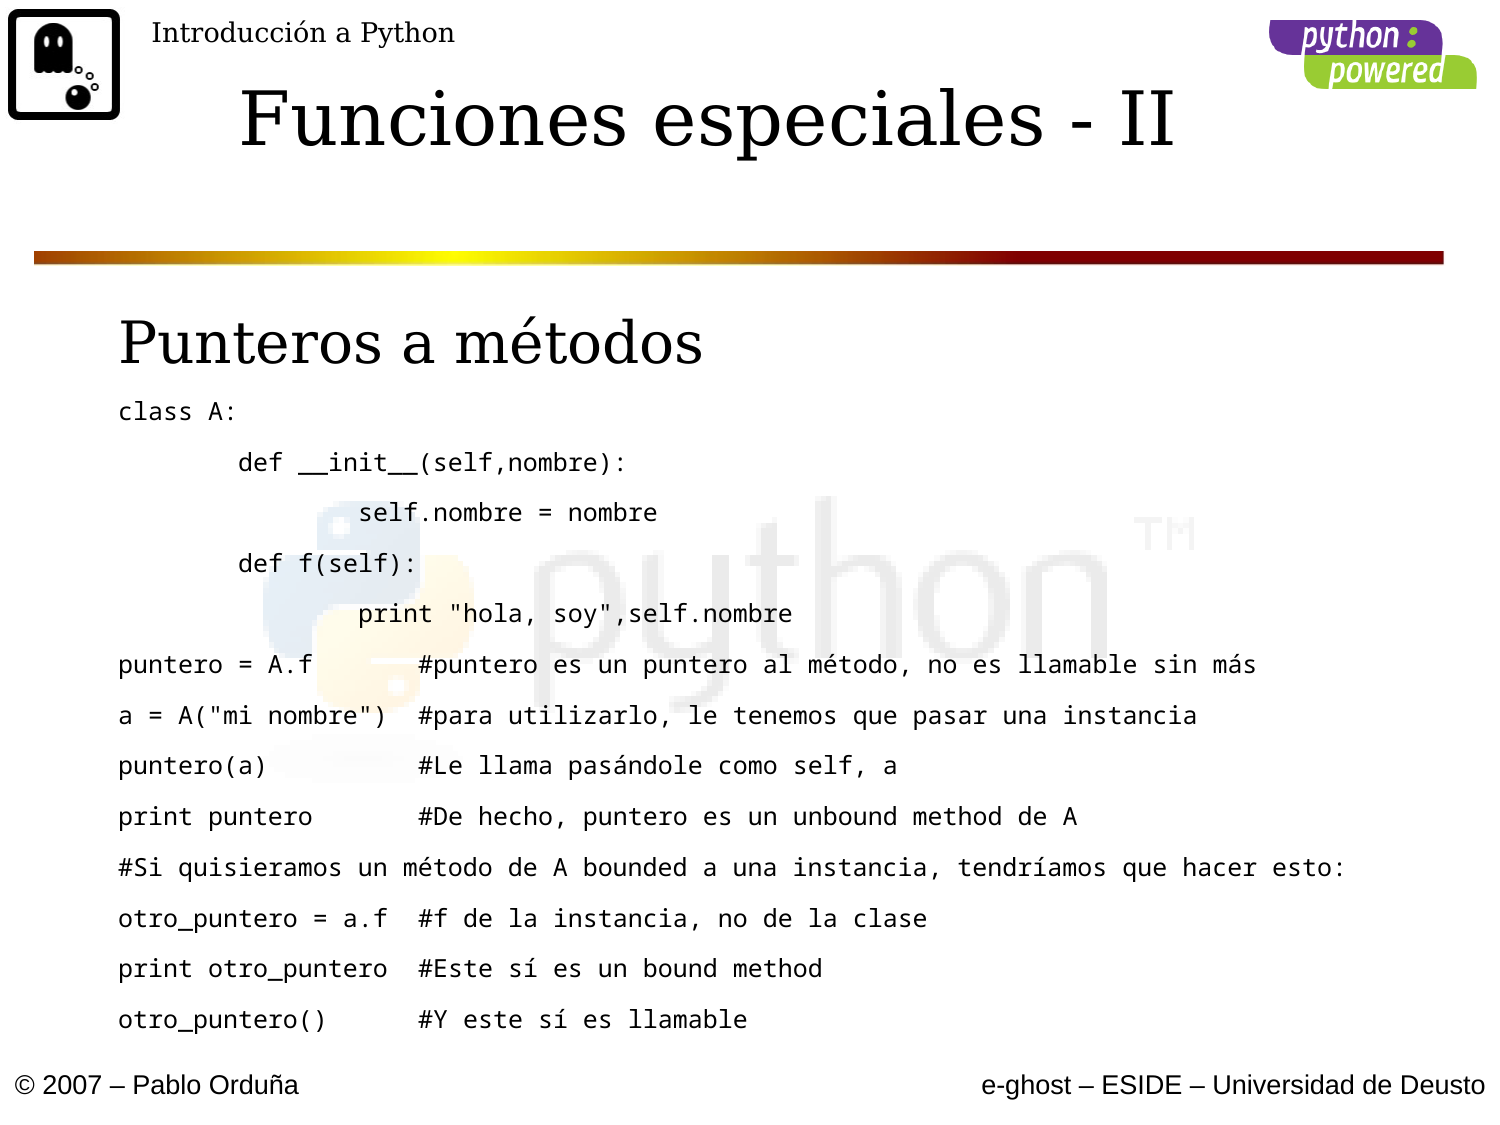

# Funciones especiales - II
Punteros a métodos
class A:
 def __init__(self,nombre):
 self.nombre = nombre
 def f(self):
 print "hola, soy",self.nombre
puntero = A.f 	#puntero es un puntero al método, no es llamable sin más
a = A("mi nombre") 	#para utilizarlo, le tenemos que pasar una instancia
puntero(a) 	#Le llama pasándole como self, a
print puntero	#De hecho, puntero es un unbound method de A
#Si quisieramos un método de A bounded a una instancia, tendríamos que hacer esto:
otro_puntero = a.f 	#f de la instancia, no de la clase
print otro_puntero	#Este sí es un bound method
otro_puntero()	#Y este sí es llamable